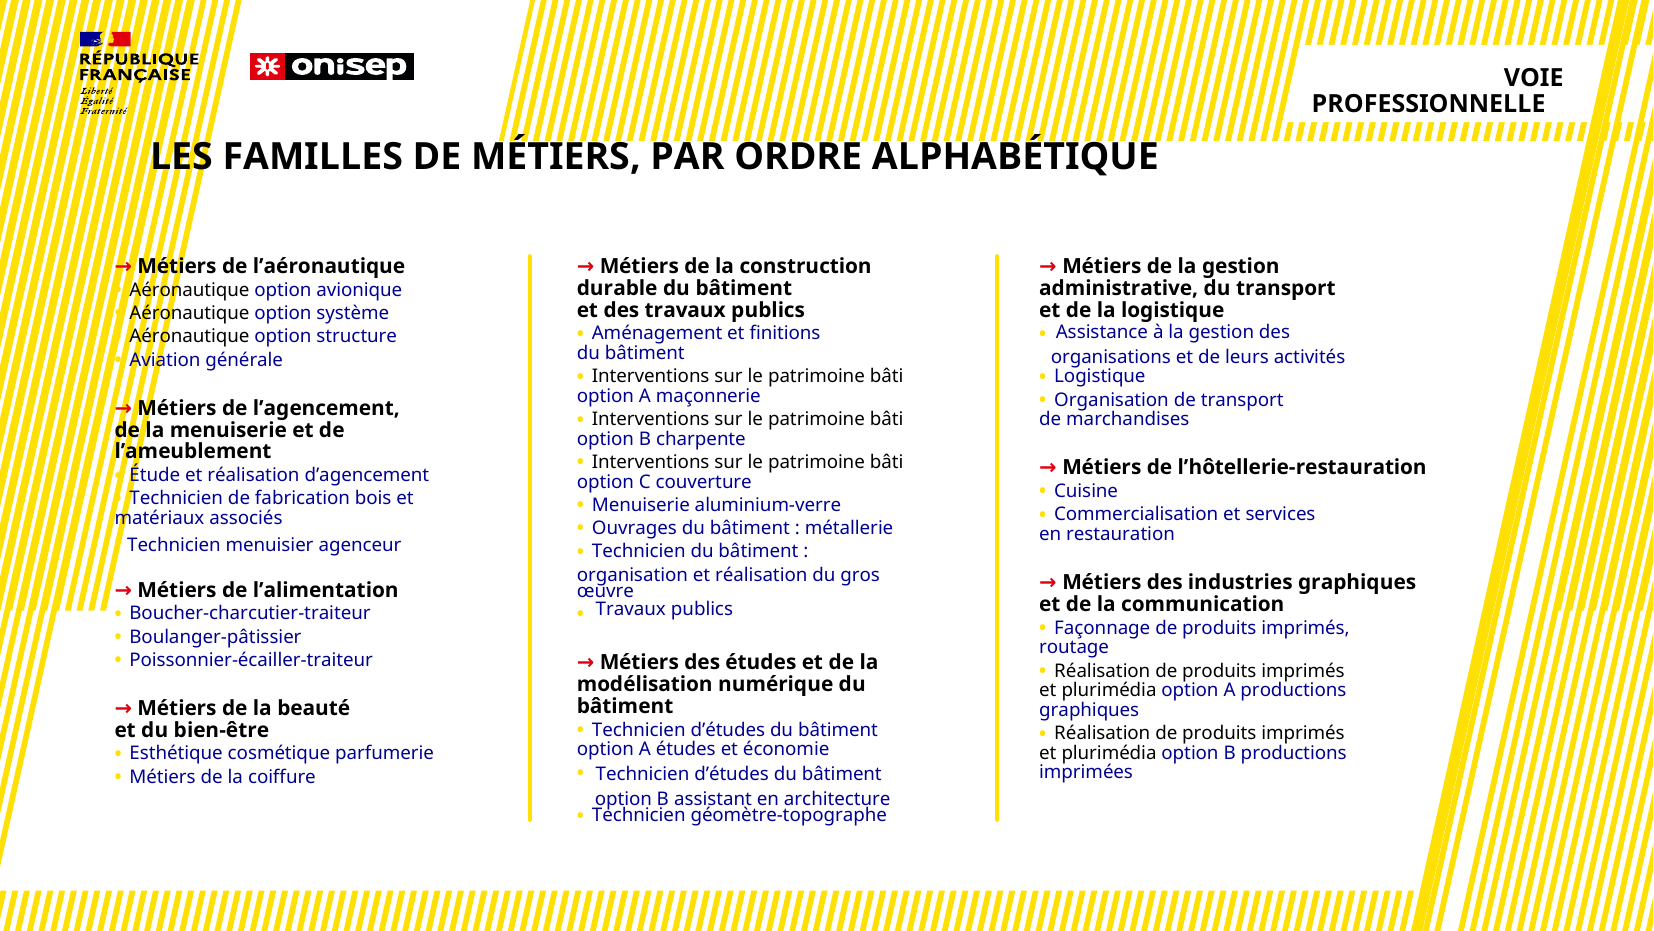

VOIE
PROFESSIONNELLE
 LES FAMILLES DE MÉTIERS, PAR ORDRE ALPHABÉTIQUE
→ Métiers de l’aéronautique
→ Métiers de la construction
→ Métiers de la gestion
durable du bâtiment
administrative, du transport
 Aéronautique option avionique
•
et des travaux publics
et de la logistique
 Aéronautique option système
•
 Assistance à la gestion des
 Aménagement et finitions
•
•
 Aéronautique option structure
•
du bâtiment
organisations et de leurs activités
 Aviation générale
•
 Interventions sur le patrimoine bâti
 Logistique
•
•
option A maçonnerie
 Organisation de transport
•
→ Métiers de l’agencement,
 Interventions sur le patrimoine bâti
de marchandises
•
de la menuiserie et de
option B charpente
l’ameublement
 Interventions sur le patrimoine bâti
•
→ Métiers de l’hôtellerie-restauration
 Étude et réalisation d’agencement
•
option C couverture
 Cuisine
•
 Technicien de fabrication bois et
•
 Menuiserie aluminium-verre
•
 Commercialisation et services
•
matériaux associés
 Ouvrages du bâtiment : métallerie
•
en restauration
•
 Technicien menuisier agenceur
 Technicien du bâtiment :
•
organisation et réalisation du gros
→ Métiers des industries graphiques
→ Métiers de l’alimentation
œuvre
et de la communication
 Travaux publics
 Boucher-charcutier-traiteur
•
•
 Façonnage de produits imprimés,
•
 Boulanger-pâtissier
•
routage
 Poissonnier-écailler-traiteur
•
→ Métiers des études et de la
 Réalisation de produits imprimés
•
modélisation numérique du
et plurimédia option A productions
bâtiment
→ Métiers de la beauté
graphiques
et du bien-être
 Technicien d’études du bâtiment
•
 Réalisation de produits imprimés
•
option A études et économie
et plurimédia option B productions
 Esthétique cosmétique parfumerie
•
imprimées
•
 Technicien d’études du bâtiment
 Métiers de la coiffure
•
option B assistant en architecture
 Technicien géomètre-topographe
•